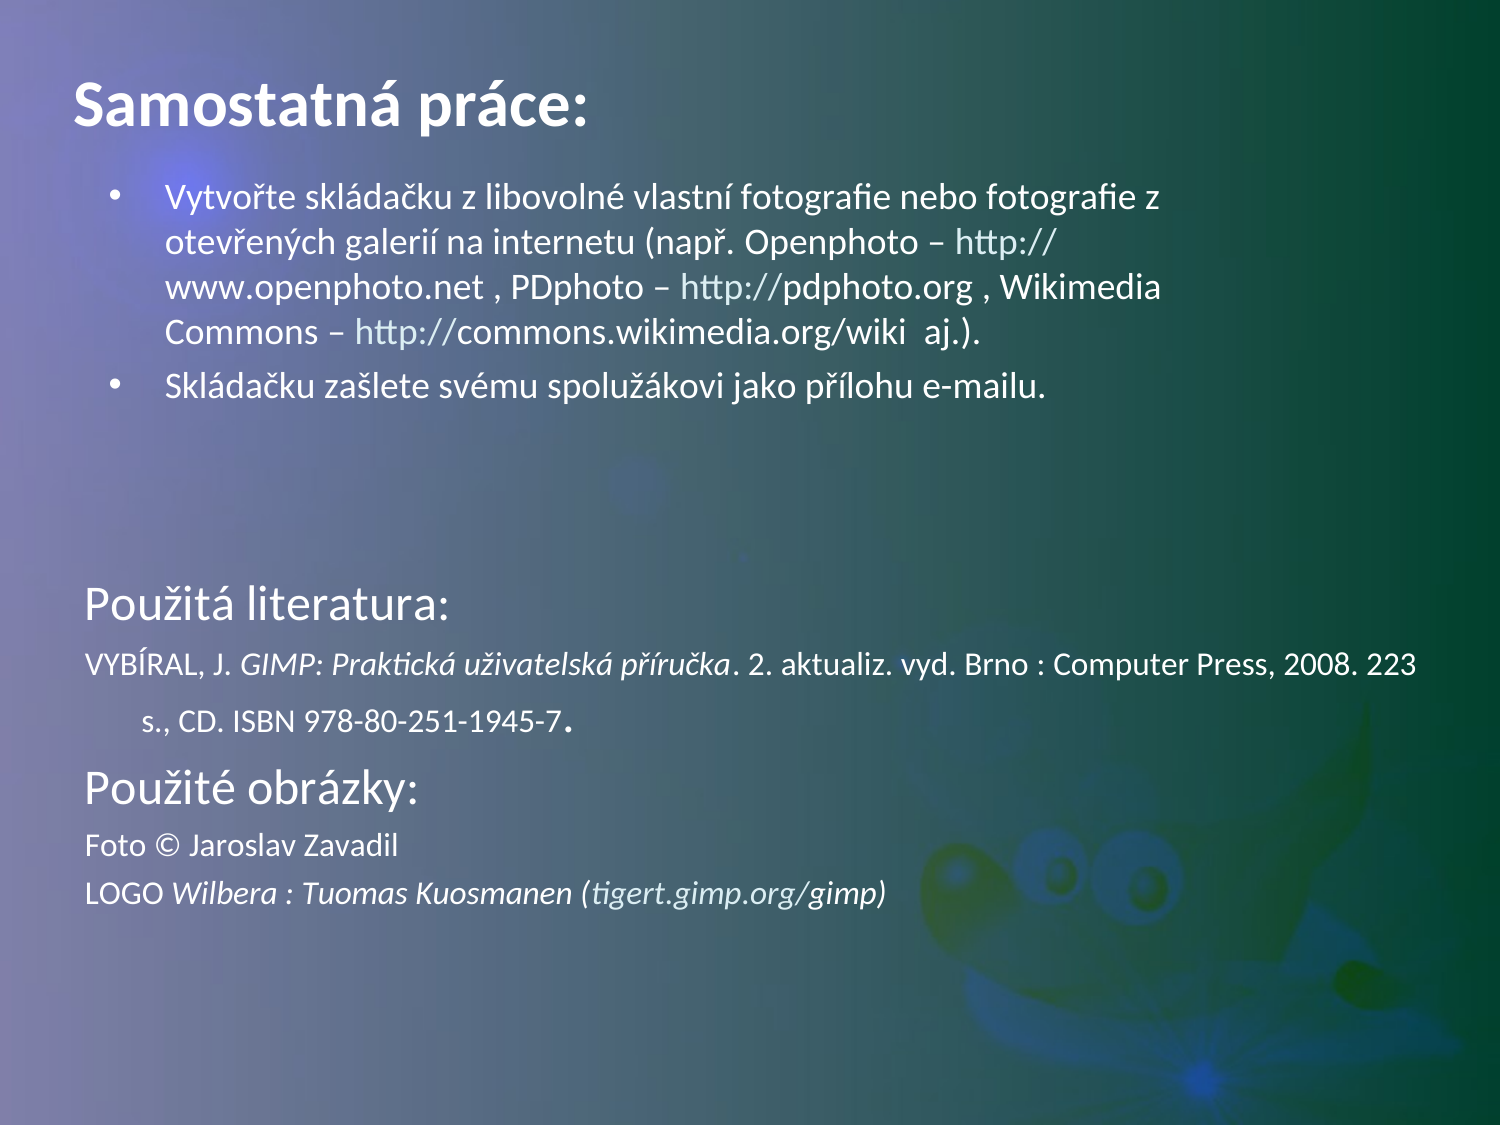

Samostatná práce:
Vytvořte skládačku z libovolné vlastní fotografie nebo fotografie z otevřených galerií na internetu (např. Openphoto – http://www.openphoto.net , PDphoto – http://pdphoto.org , Wikimedia Commons – http://commons.wikimedia.org/wiki aj.).
Skládačku zašlete svému spolužákovi jako přílohu e-mailu.
Použitá literatura:
VYBÍRAL, J. GIMP: Praktická uživatelská příručka. 2. aktualiz. vyd. Brno : Computer Press, 2008. 223 s., CD. ISBN 978-80-251-1945-7.
Použité obrázky:
Foto © Jaroslav Zavadil
LOGO Wilbera : Tuomas Kuosmanen (tigert.gimp.org/gimp)